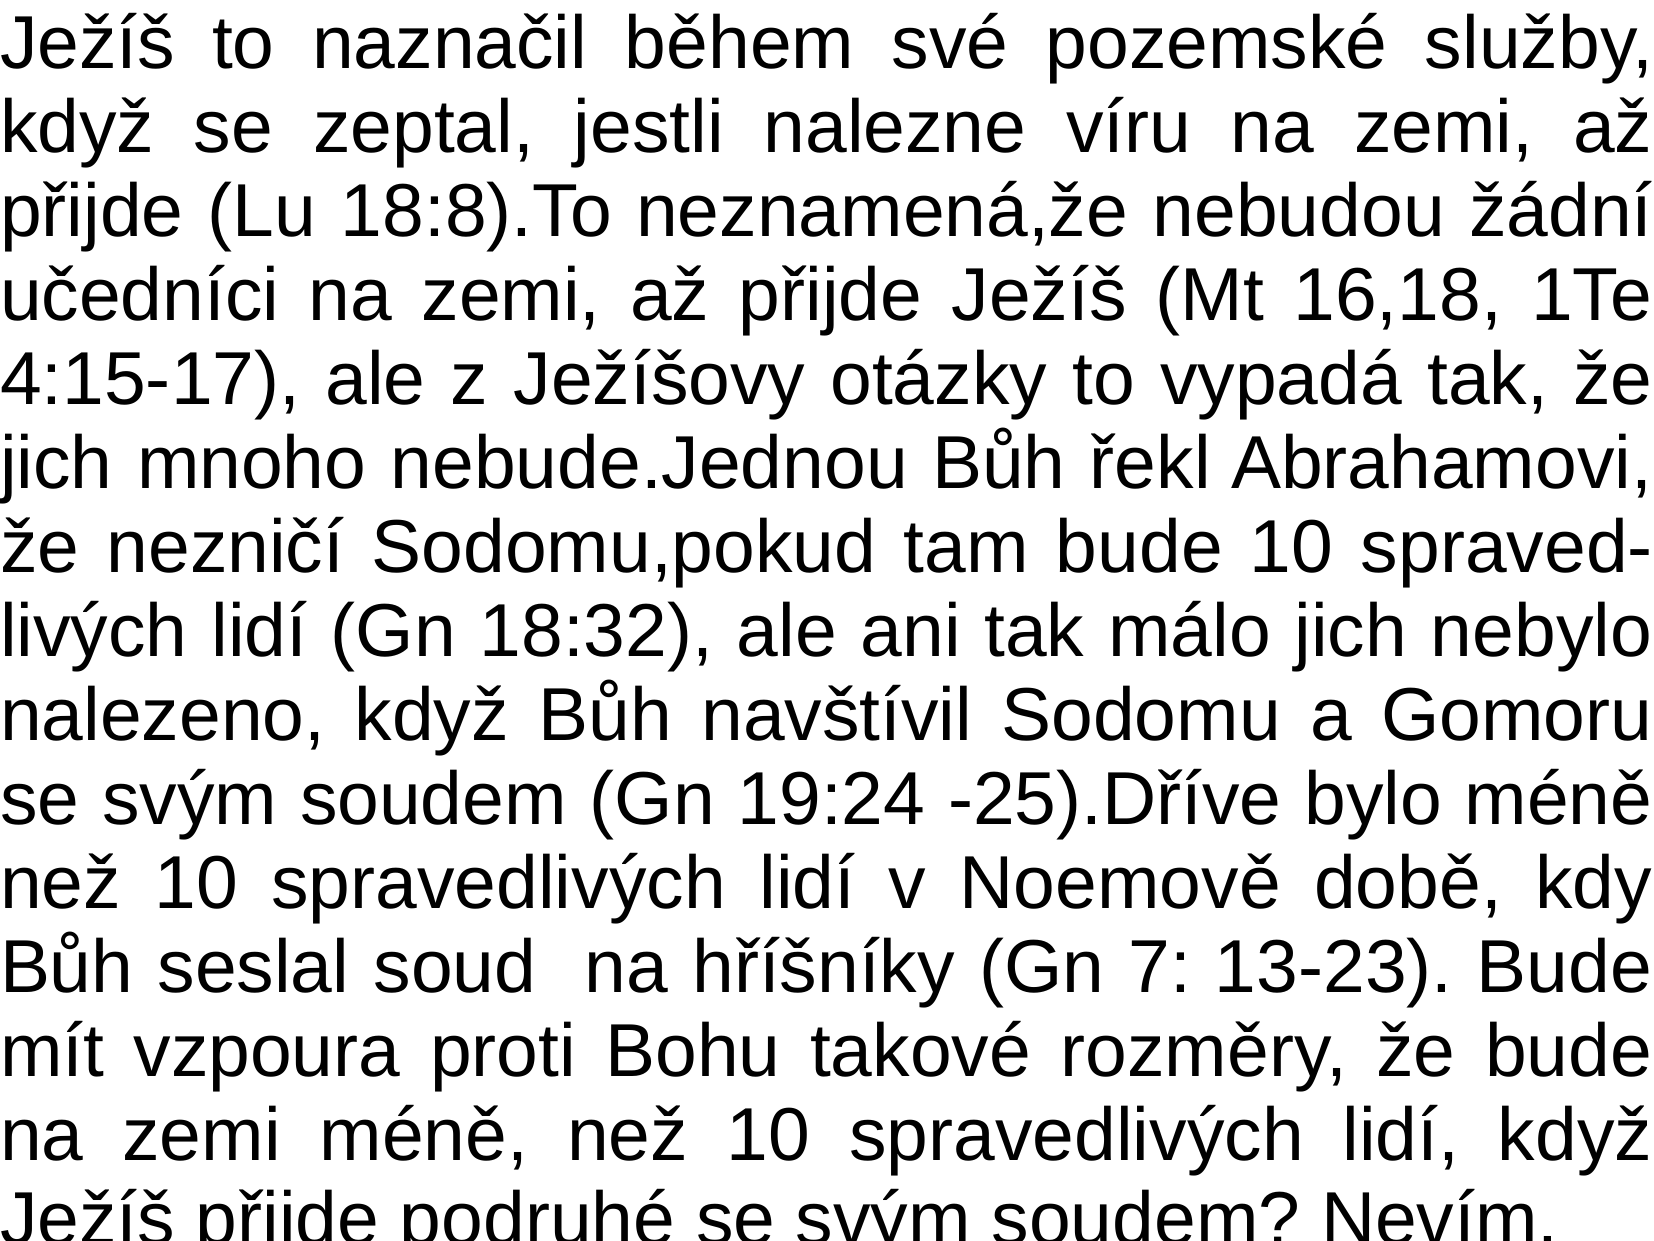

# Ježíš to naznačil během své pozemské služby, když se zeptal, jestli nalezne víru na zemi, až přijde (Lu 18:8).To neznamená,že nebudou žádní učedníci na zemi, až přijde Ježíš (Mt 16,18, 1Te 4:15-17), ale z Ježíšovy otázky to vypadá tak, že jich mnoho nebude.Jednou Bůh řekl Abrahamovi, že nezničí Sodomu,pokud tam bude 10 spraved-livých lidí (Gn 18:32), ale ani tak málo jich nebylo nalezeno, když Bůh navštívil Sodomu a Gomoru se svým soudem (Gn 19:24 -25).Dříve bylo méně než 10 spravedlivých lidí v Noemově době, kdy Bůh seslal soud na hříšníky (Gn 7: 13-23). Bude mít vzpoura proti Bohu takové rozměry, že bude na zemi méně, než 10 spravedlivých lidí, když Ježíš přijde podruhé se svým soudem? Nevím.